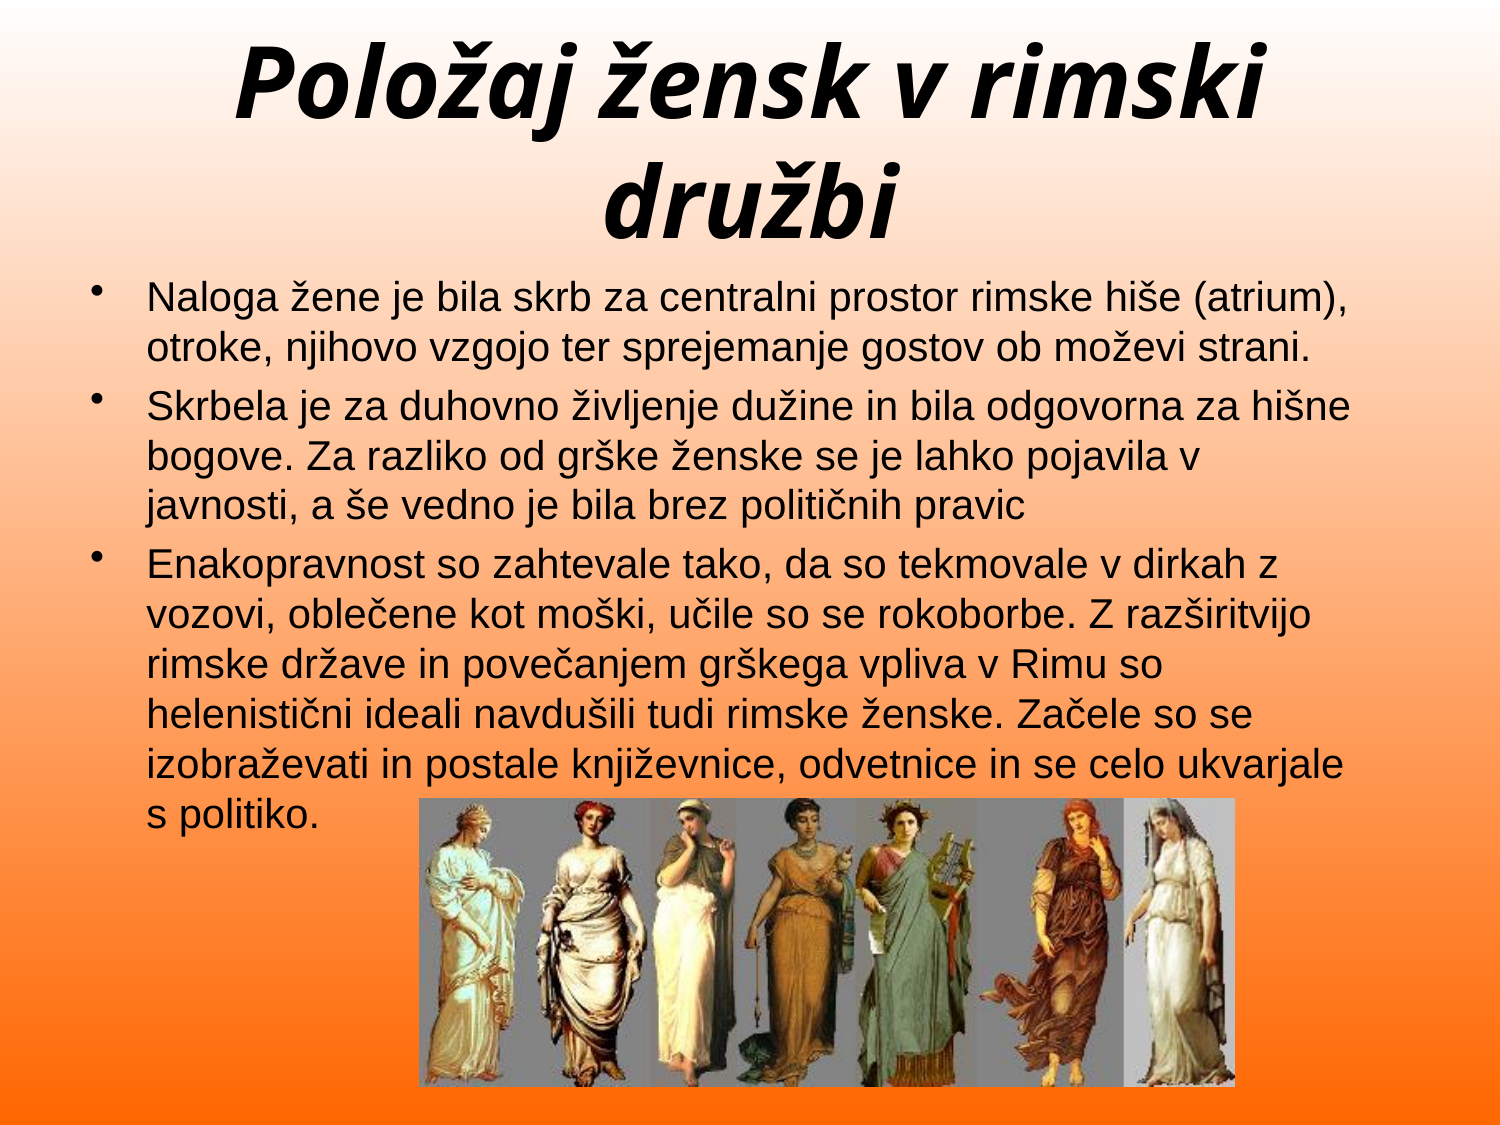

# Položaj žensk v rimski družbi
Naloga žene je bila skrb za centralni prostor rimske hiše (atrium), otroke, njihovo vzgojo ter sprejemanje gostov ob moževi strani.
Skrbela je za duhovno življenje dužine in bila odgovorna za hišne bogove. Za razliko od grške ženske se je lahko pojavila v javnosti, a še vedno je bila brez političnih pravic
Enakopravnost so zahtevale tako, da so tekmovale v dirkah z vozovi, oblečene kot moški, učile so se rokoborbe. Z razširitvijo rimske države in povečanjem grškega vpliva v Rimu so helenistični ideali navdušili tudi rimske ženske. Začele so se izobraževati in postale književnice, odvetnice in se celo ukvarjale s politiko.